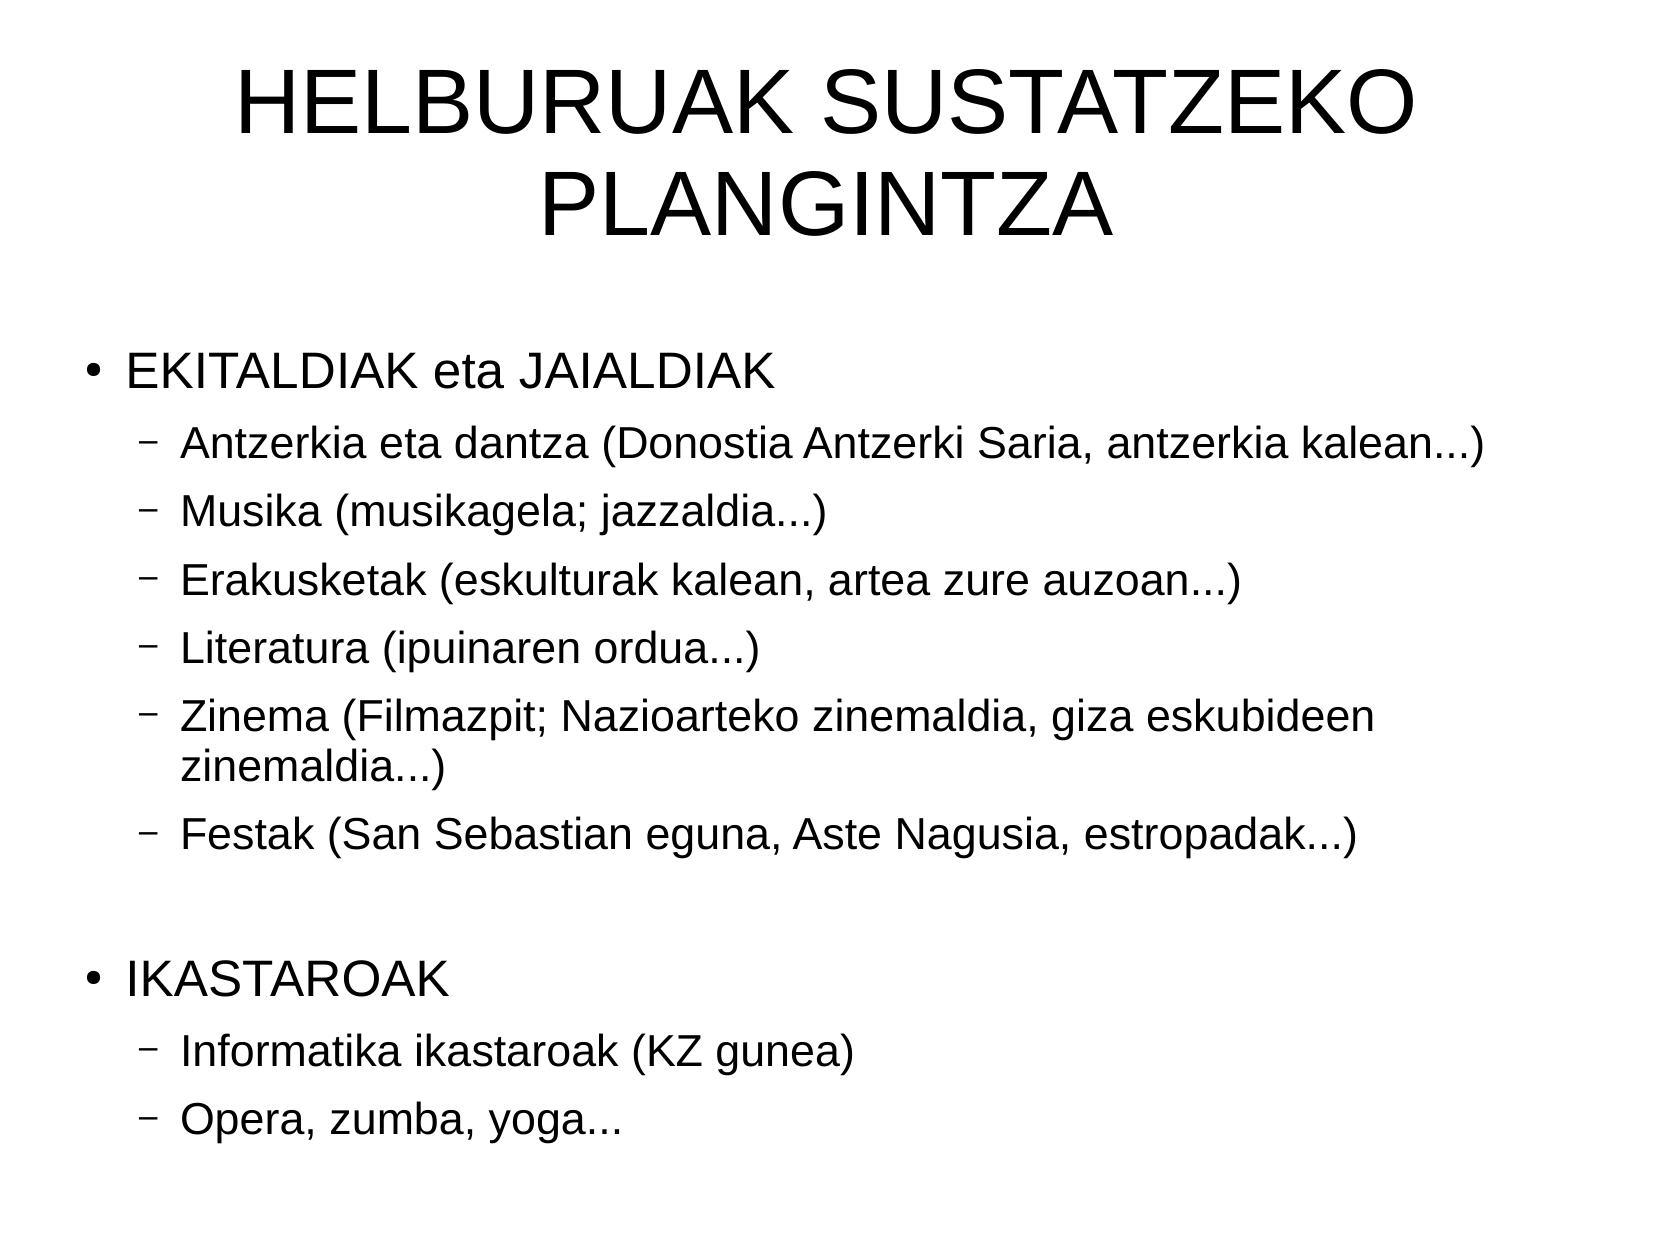

# HELBURUAK SUSTATZEKO PLANGINTZA
EKITALDIAK eta JAIALDIAK
Antzerkia eta dantza (Donostia Antzerki Saria, antzerkia kalean...)
Musika (musikagela; jazzaldia...)
Erakusketak (eskulturak kalean, artea zure auzoan...)
Literatura (ipuinaren ordua...)
Zinema (Filmazpit; Nazioarteko zinemaldia, giza eskubideen zinemaldia...)
Festak (San Sebastian eguna, Aste Nagusia, estropadak...)
IKASTAROAK
Informatika ikastaroak (KZ gunea)
Opera, zumba, yoga...